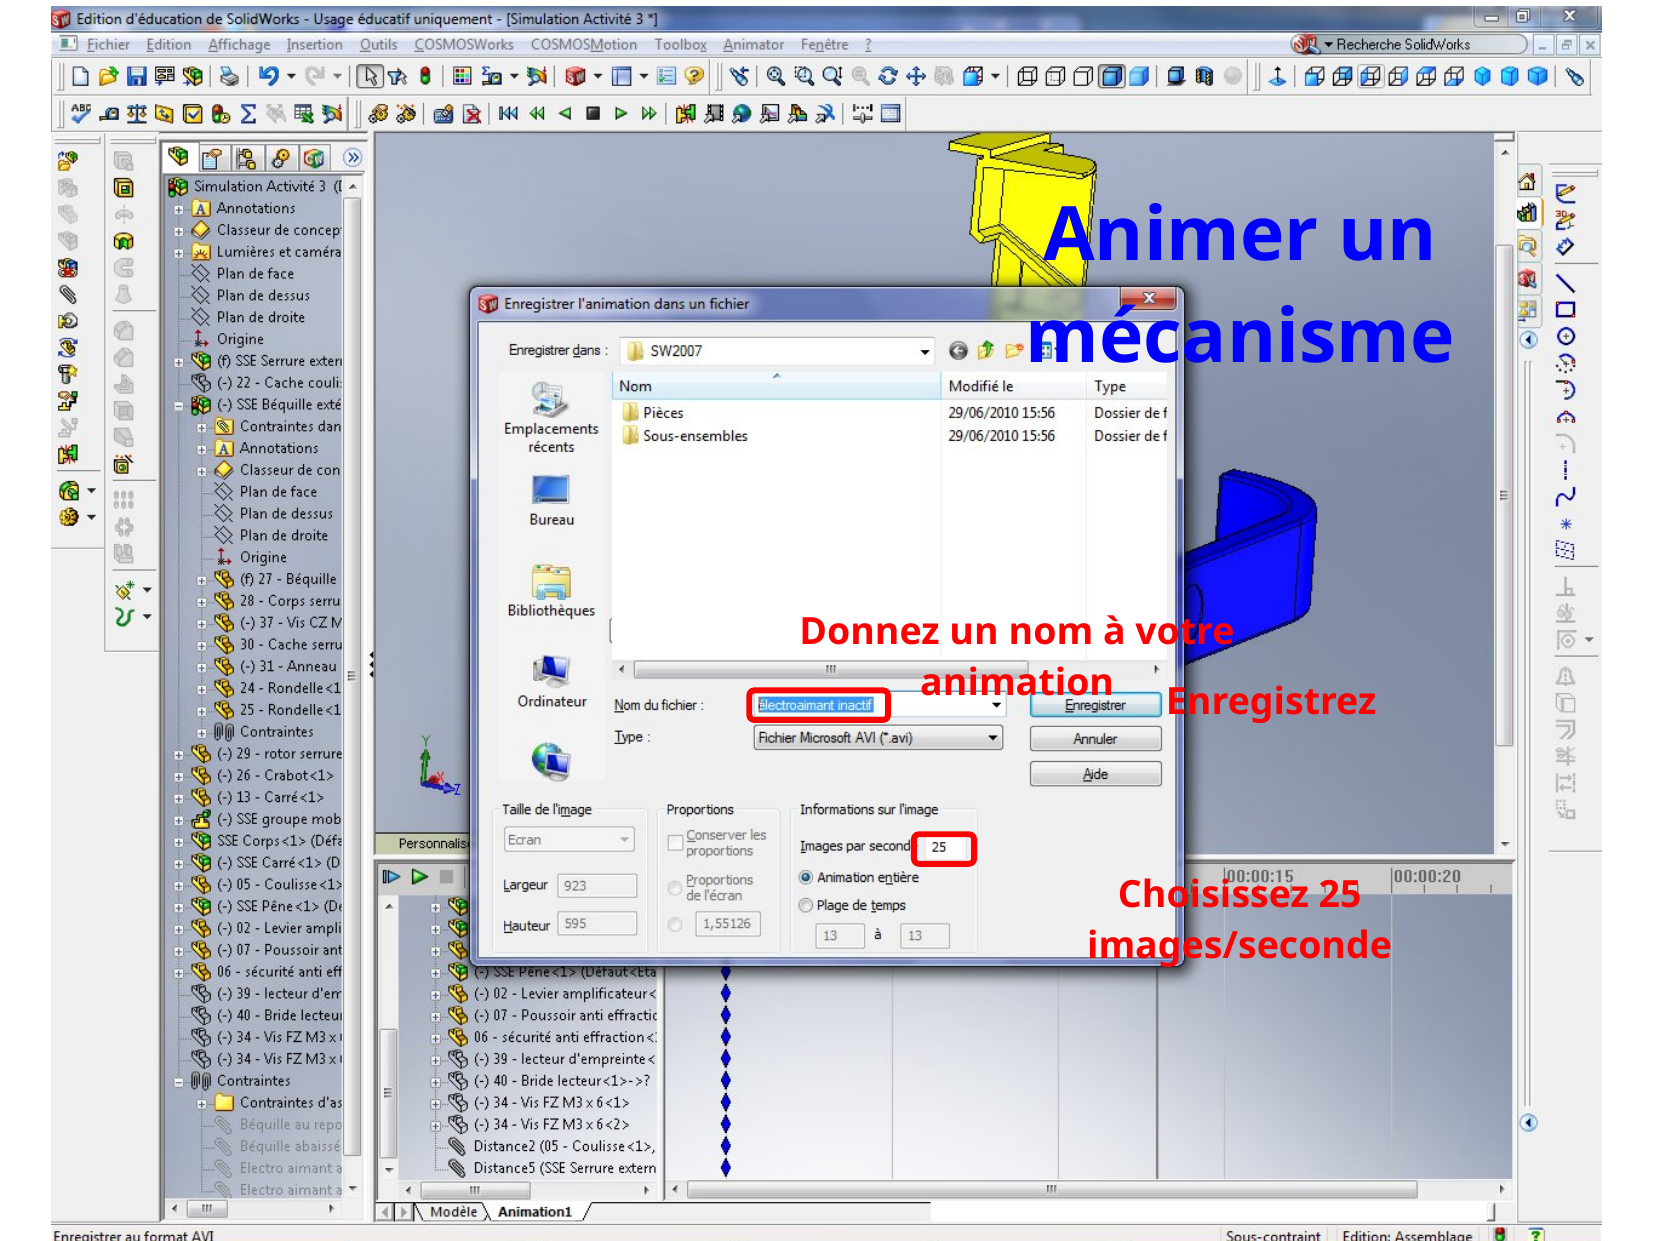

Animer un mécanisme
Donnez un nom à votre animation
Enregistrez
Choisissez 25 images/seconde